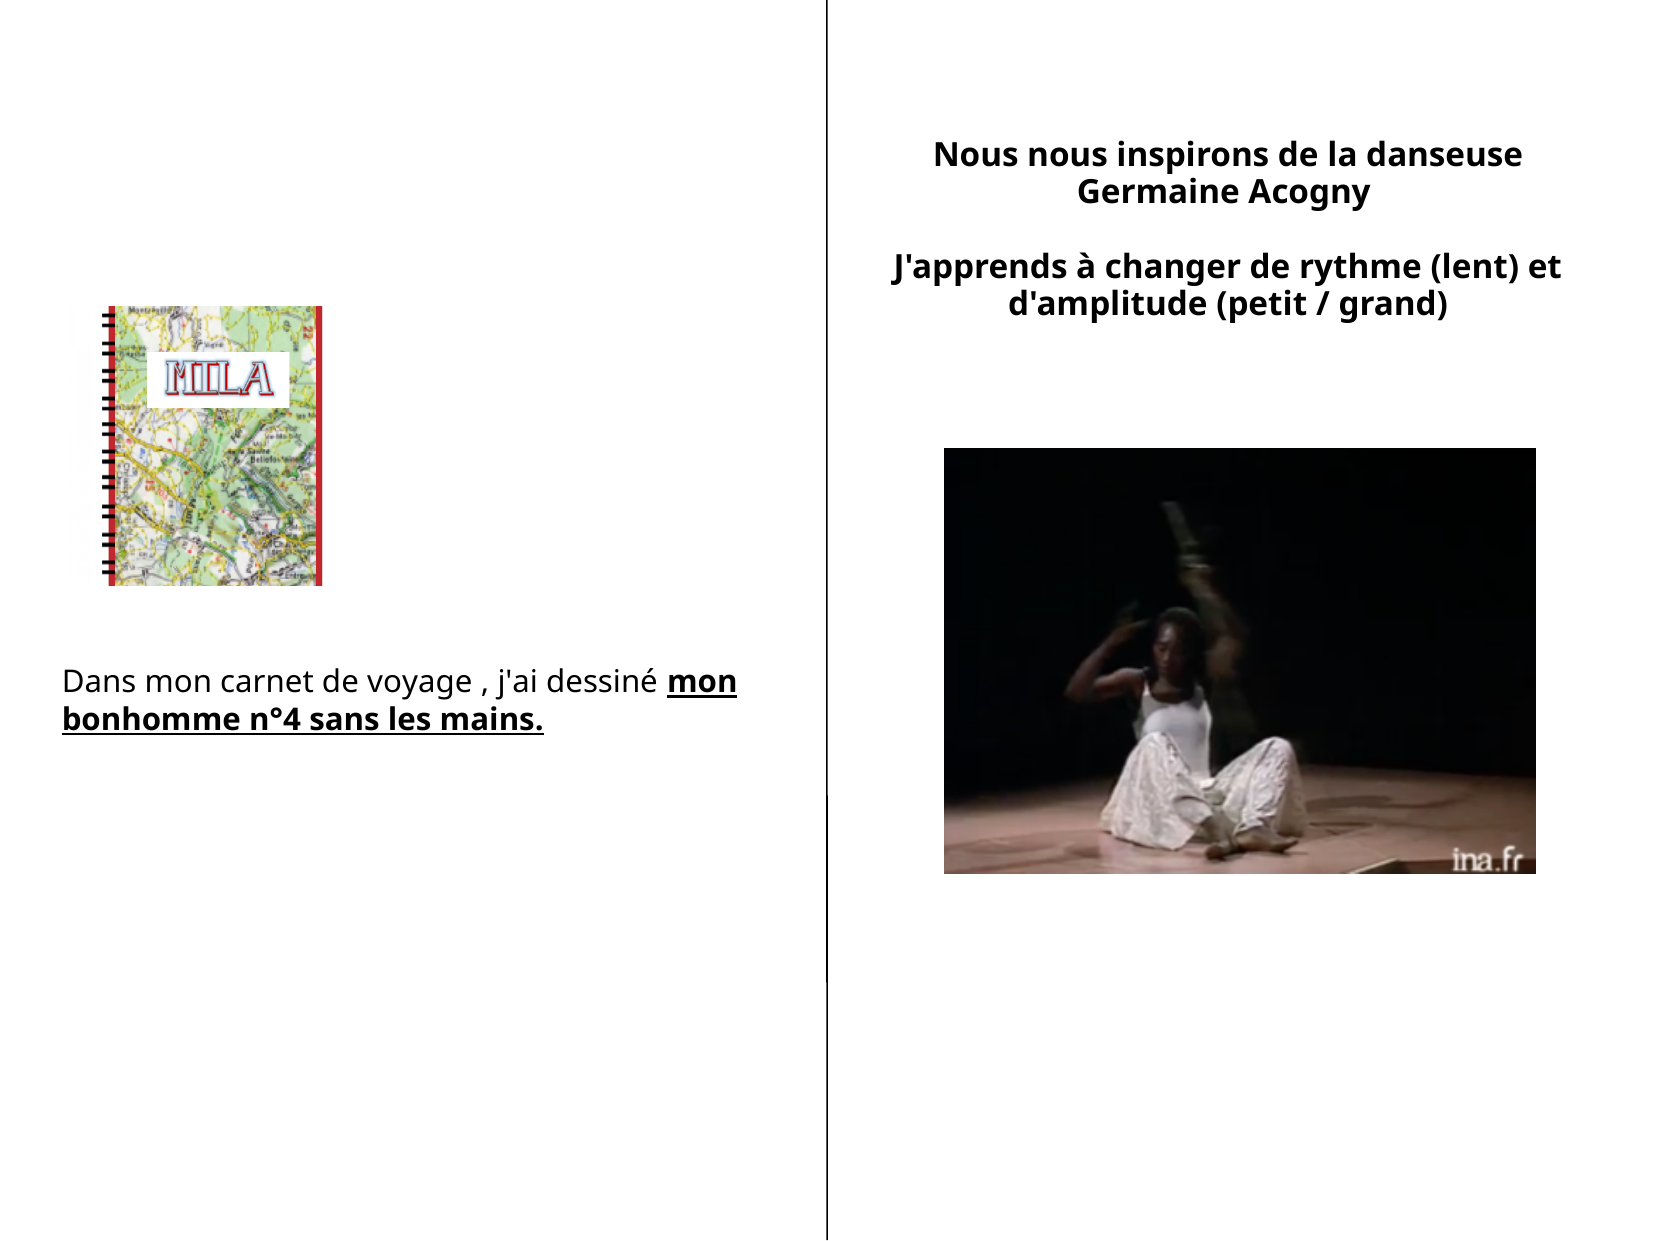

Nous nous inspirons de la danseuse Germaine Acogny
J'apprends à changer de rythme (lent) et d'amplitude (petit / grand)
Dans mon carnet de voyage , j'ai dessiné mon bonhomme n°4 sans les mains.